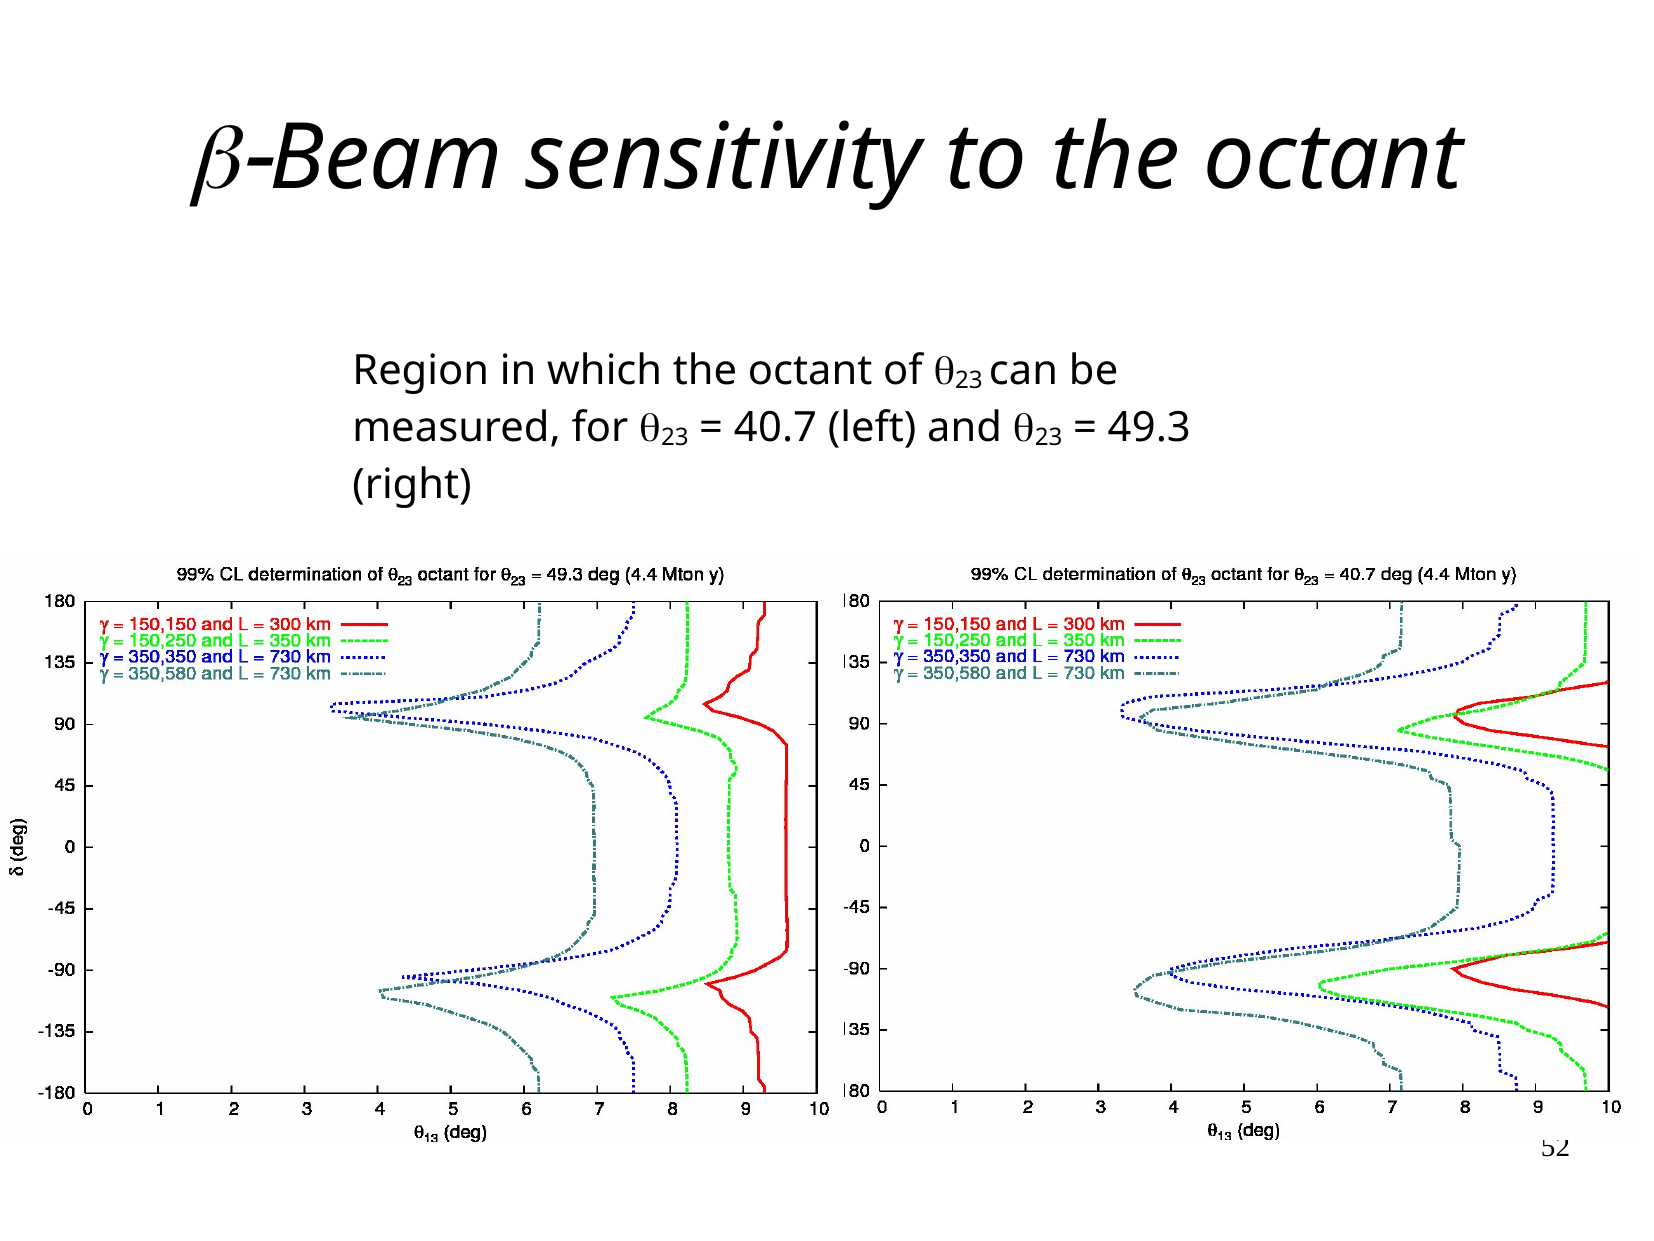

# b-Beam sensitivity to the octant
Region in which the octant of q23 can be measured, for q23 = 40.7 (left) and q23 = 49.3 (right)
52